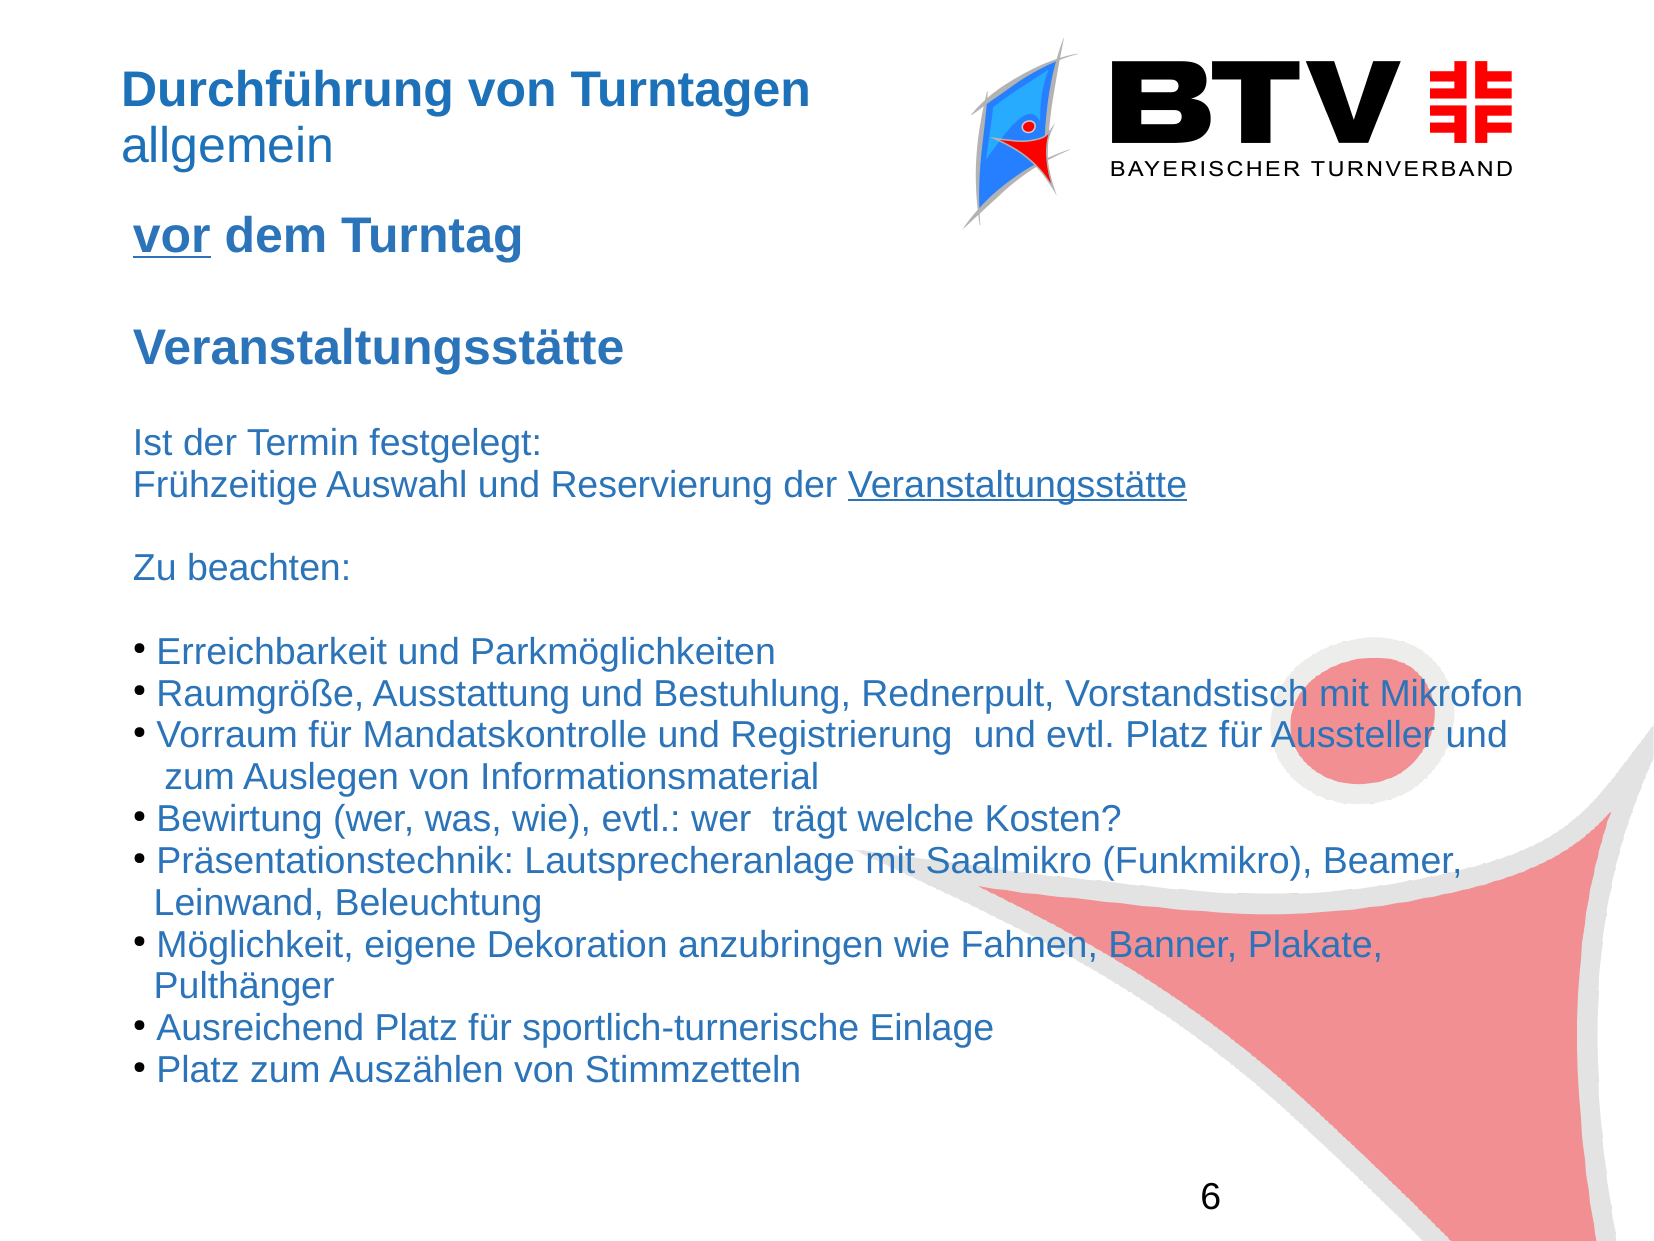

# Durchführung von Turntagen allgemein
vor dem Turntag
Veranstaltungsstätte
Ist der Termin festgelegt:
Frühzeitige Auswahl und Reservierung der Veranstaltungsstätte
Zu beachten:
 Erreichbarkeit und Parkmöglichkeiten
 Raumgröße, Ausstattung und Bestuhlung, Rednerpult, Vorstandstisch mit Mikrofon
 Vorraum für Mandatskontrolle und Registrierung und evtl. Platz für Aussteller und
 zum Auslegen von Informationsmaterial
 Bewirtung (wer, was, wie), evtl.: wer trägt welche Kosten?
 Präsentationstechnik: Lautsprecheranlage mit Saalmikro (Funkmikro), Beamer,
 Leinwand, Beleuchtung
 Möglichkeit, eigene Dekoration anzubringen wie Fahnen, Banner, Plakate,
 Pulthänger
 Ausreichend Platz für sportlich-turnerische Einlage
 Platz zum Auszählen von Stimmzetteln